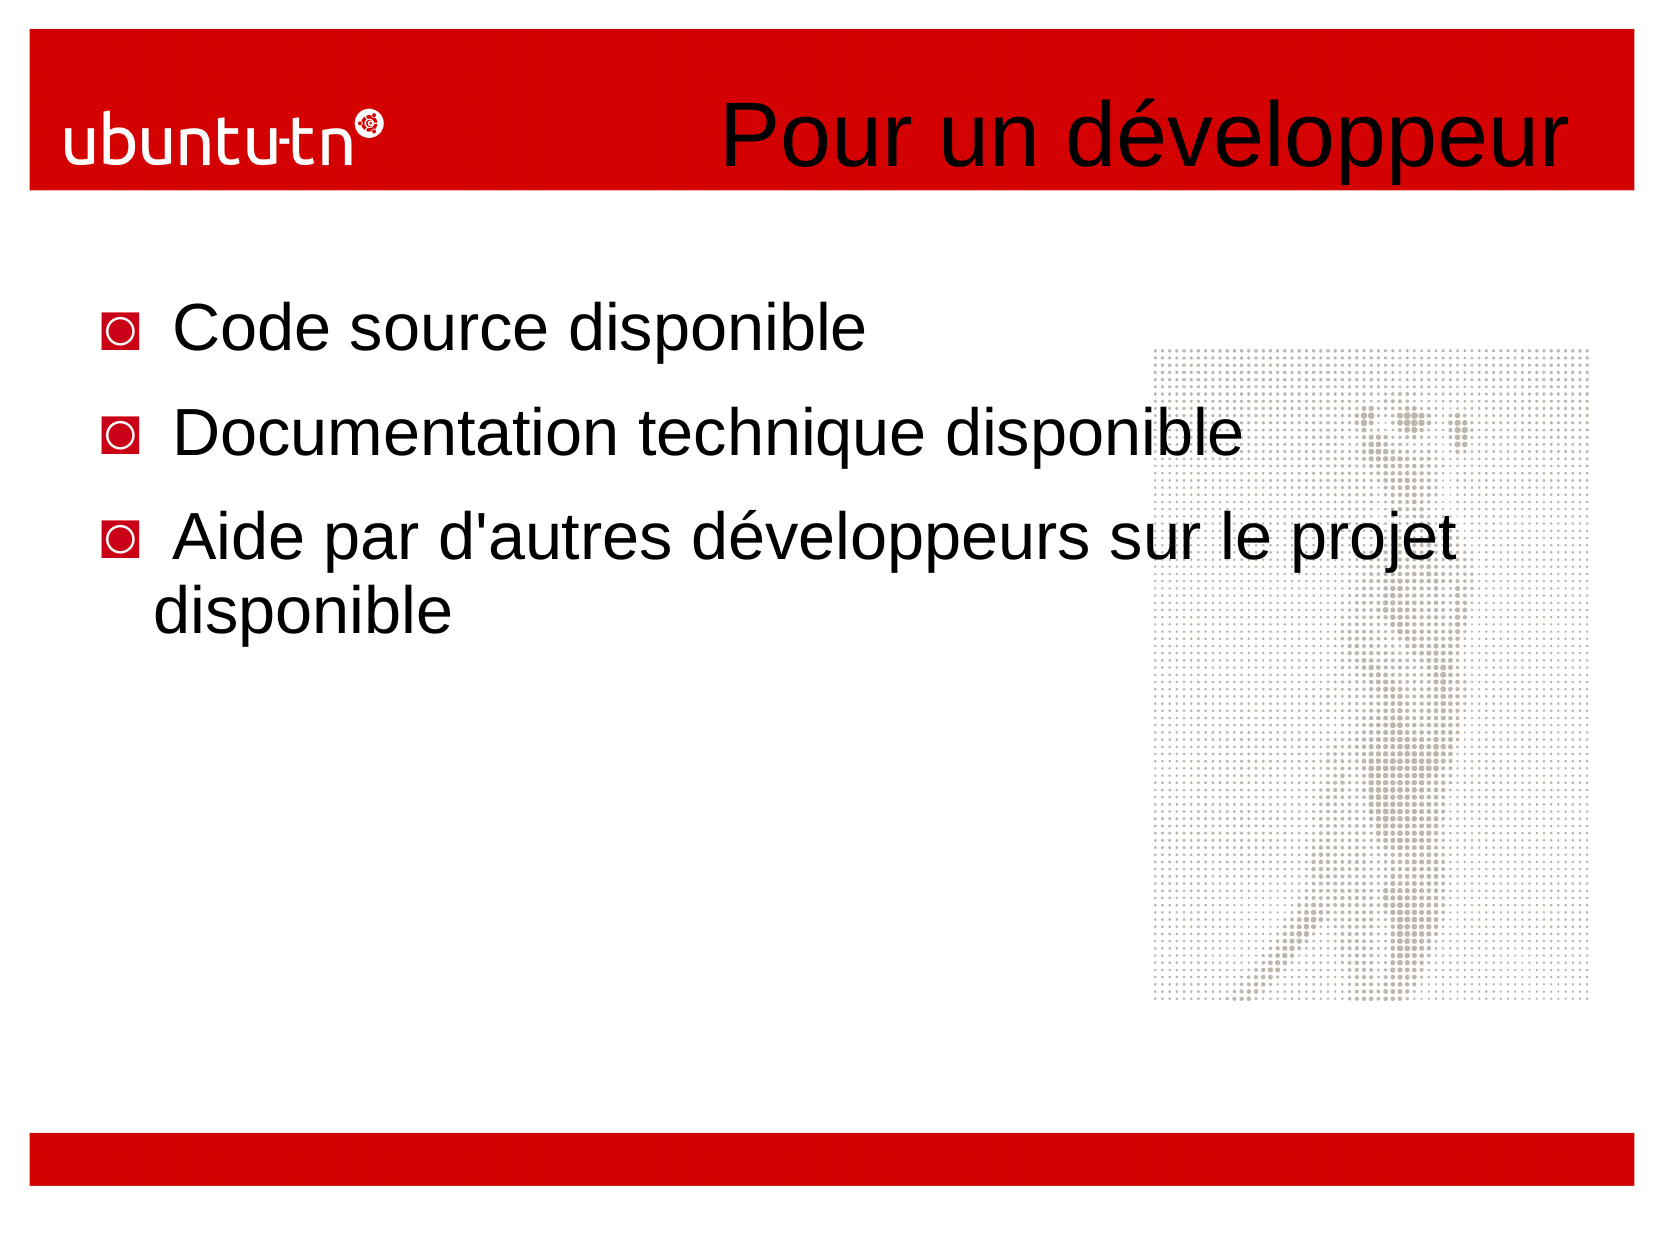

# Pour un développeur
 Code source disponible
 Documentation technique disponible
 Aide par d'autres développeurs sur le projet disponible